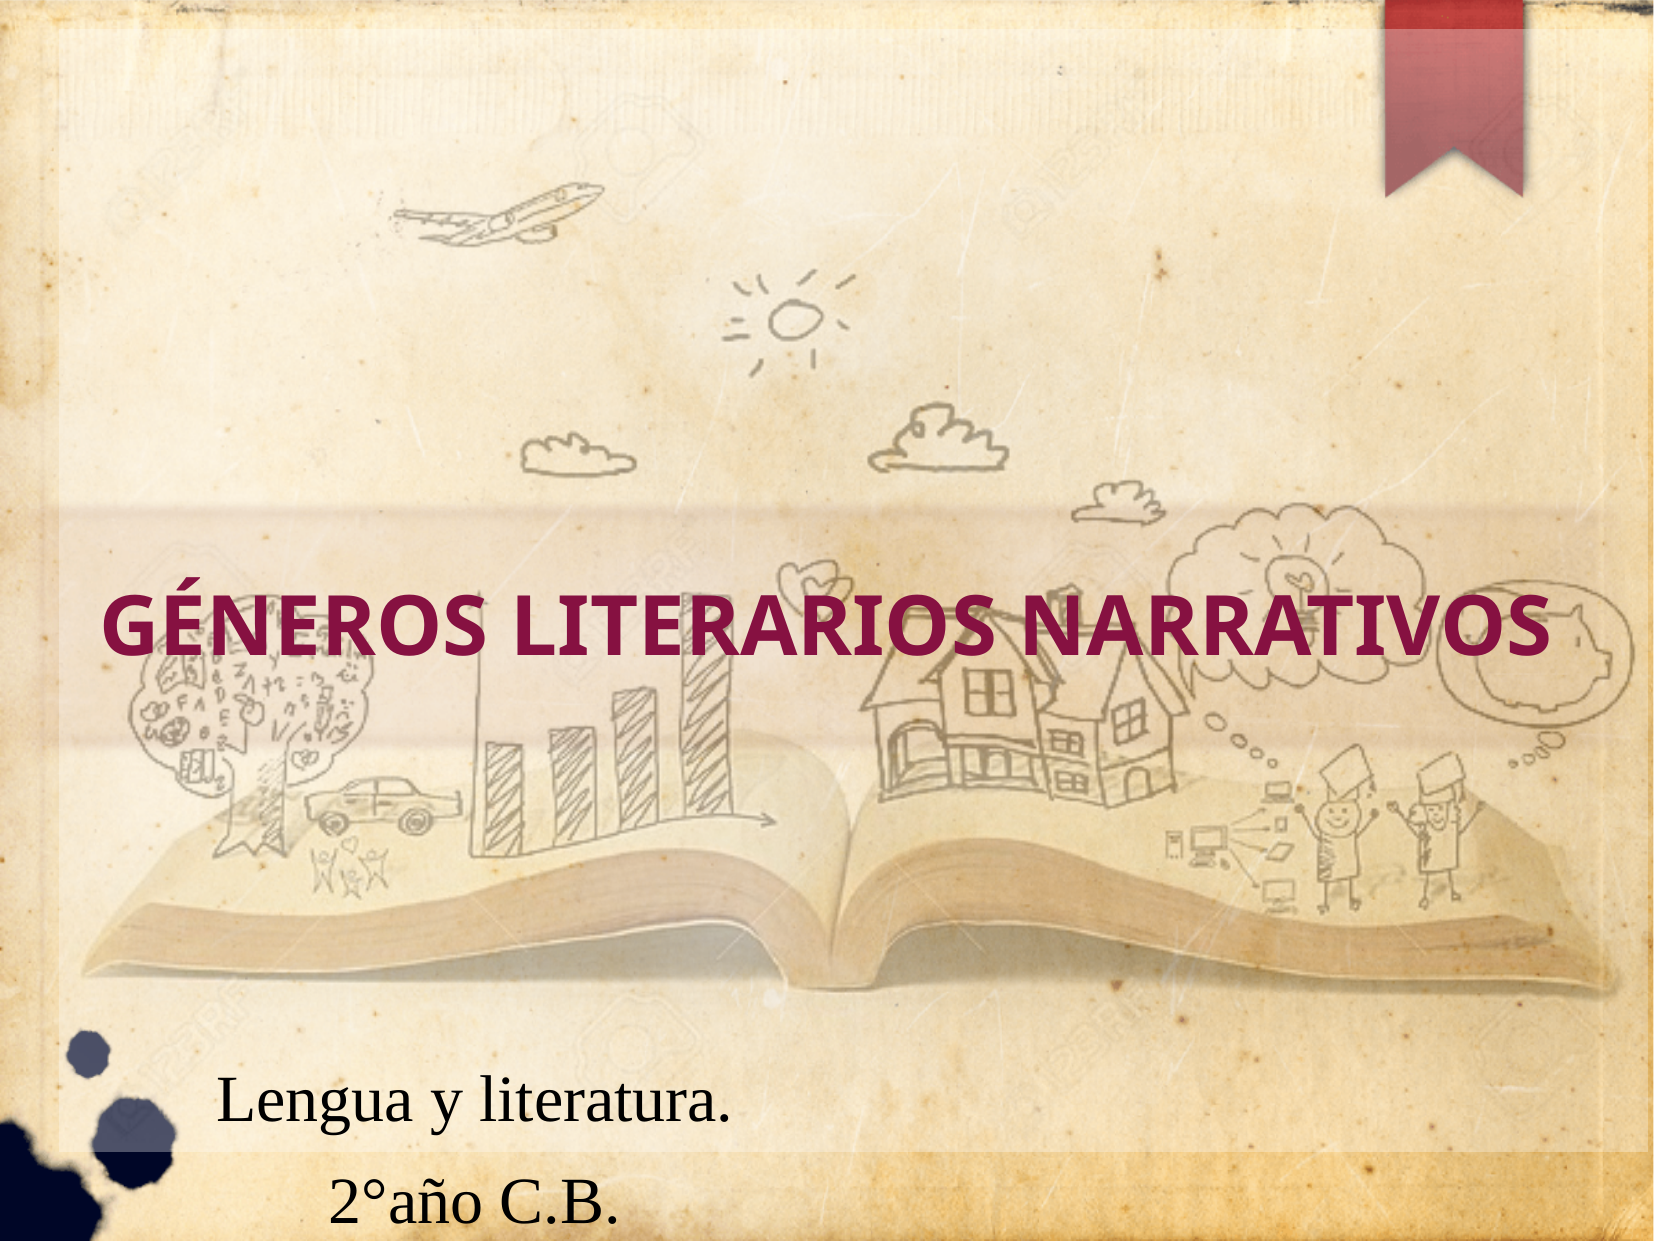

# GÉNEROS LITERARIOS NARRATIVOS
Lengua y literatura.
2°año C.B.